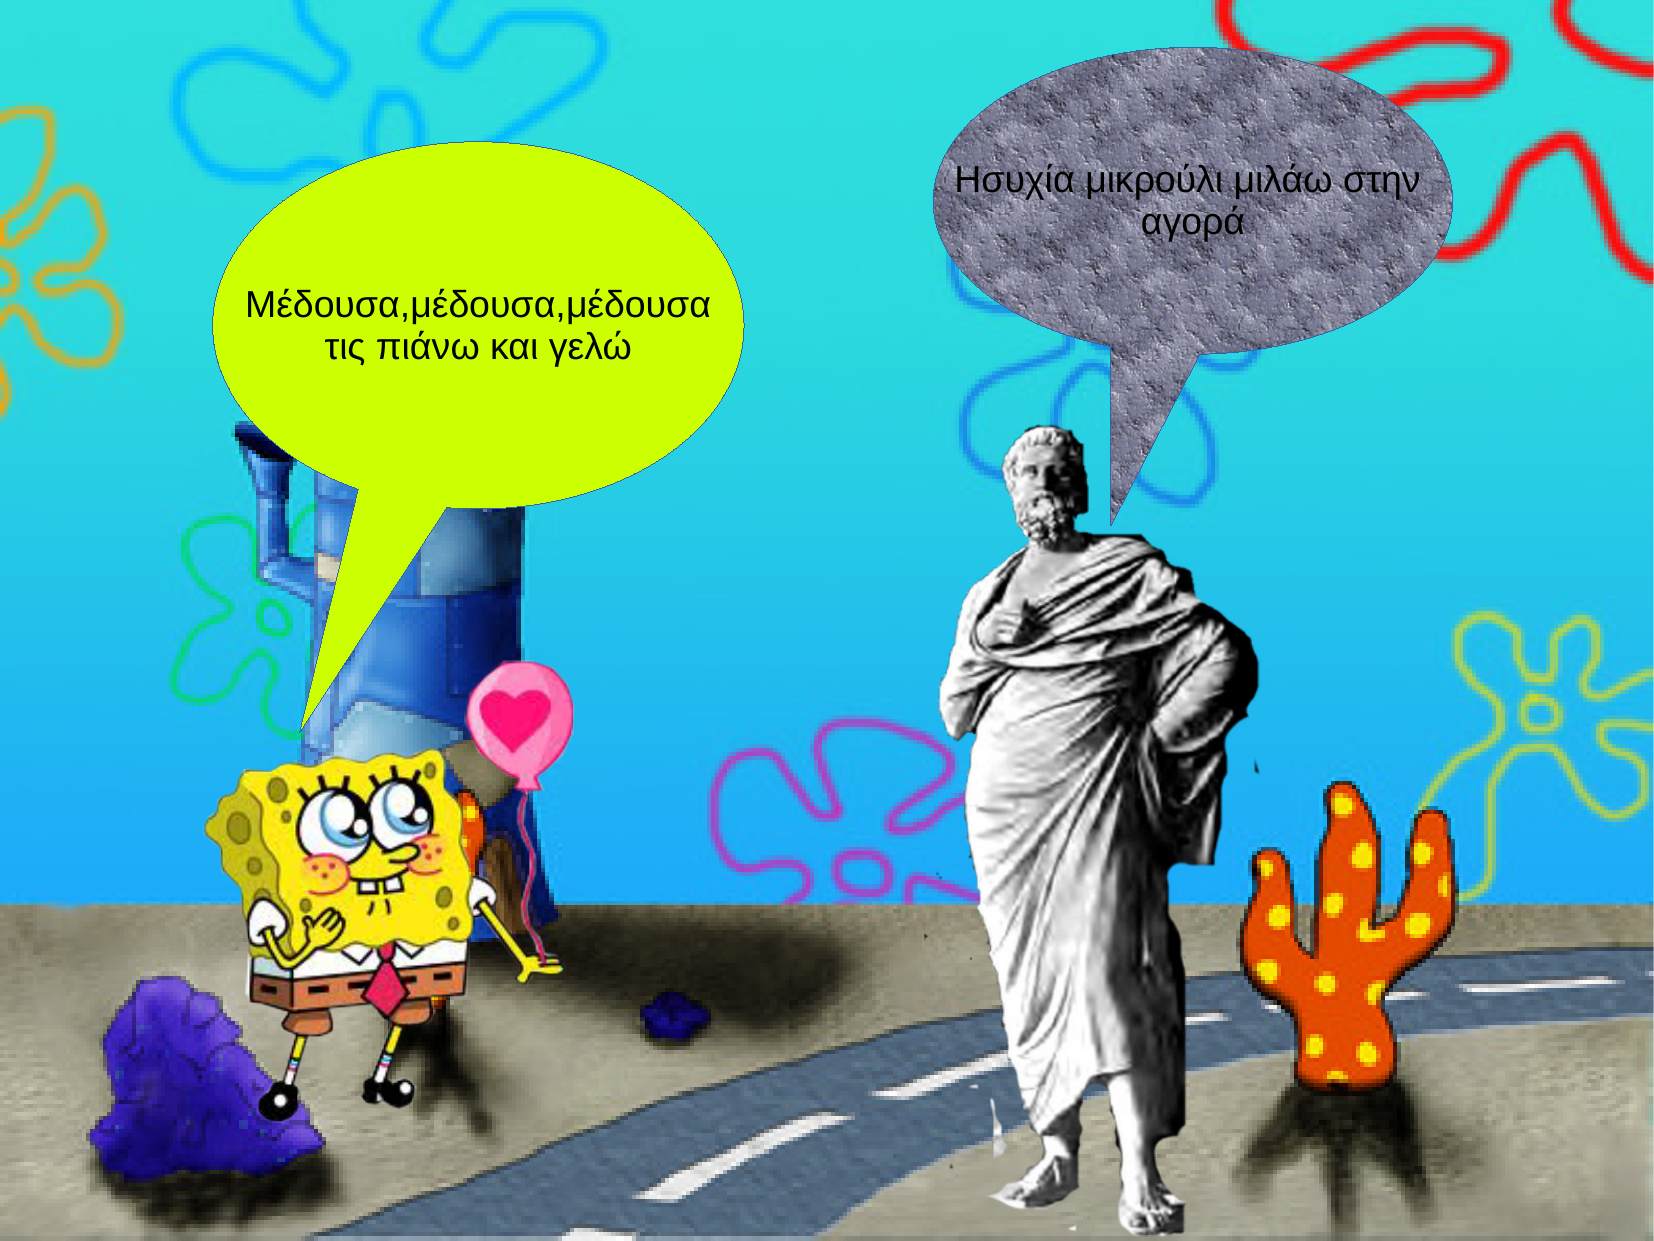

Ησυχία μικρούλι μιλάω στην
αγορά
Μέδουσα,μέδουσα,μέδουσα
τις πιάνω και γελώ